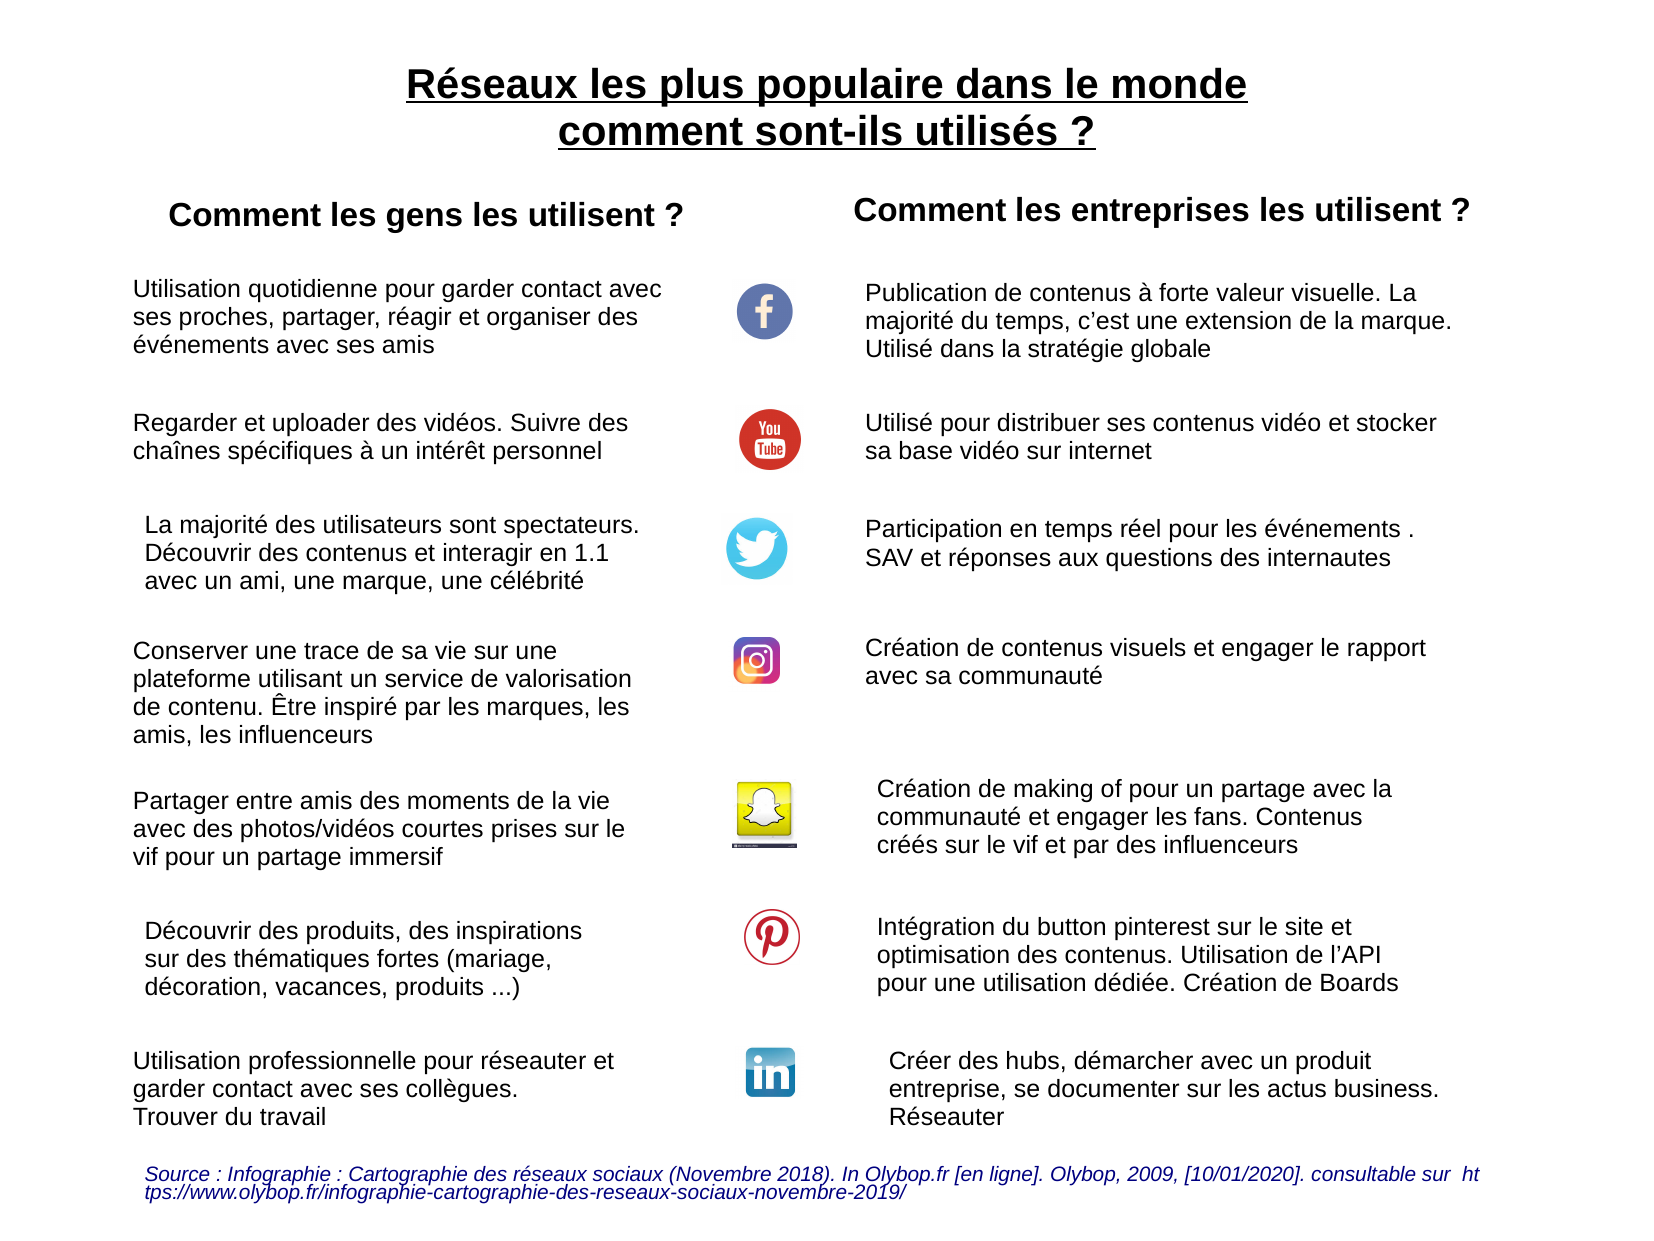

# Réseaux les plus populaire dans le monde comment sont-ils utilisés ?
Comment les entreprises les utilisent ?
Comment les gens les utilisent ?
Utilisation quotidienne pour garder contact avec ses proches, partager, réagir et organiser des événements avec ses amis
Publication de contenus à forte valeur visuelle. La majorité du temps, c’est une extension de la marque. Utilisé dans la stratégie globale
Regarder et uploader des vidéos. Suivre des chaînes spécifiques à un intérêt personnel
Utilisé pour distribuer ses contenus vidéo et stocker sa base vidéo sur internet
La majorité des utilisateurs sont spectateurs. Découvrir des contenus et interagir en 1.1 avec un ami, une marque, une célébrité
Participation en temps réel pour les événements .
SAV et réponses aux questions des internautes
Création de contenus visuels et engager le rapport avec sa communauté
Conserver une trace de sa vie sur une plateforme utilisant un service de valorisation de contenu. Être inspiré par les marques, les amis, les influenceurs
Création de making of pour un partage avec la communauté et engager les fans. Contenus créés sur le vif et par des influenceurs
Partager entre amis des moments de la vie avec des photos/vidéos courtes prises sur le vif pour un partage immersif
Intégration du button pinterest sur le site et optimisation des contenus. Utilisation de l’API pour une utilisation dédiée. Création de Boards
Découvrir des produits, des inspirations sur des thématiques fortes (mariage, décoration, vacances, produits ...)
Utilisation professionnelle pour réseauter et garder contact avec ses collègues.
Trouver du travail
Créer des hubs, démarcher avec un produit entreprise, se documenter sur les actus business. Réseauter
Source : Infographie : Cartographie des réseaux sociaux (Novembre 2018). In Olybop.fr [en ligne]. Olybop, 2009, [10/01/2020]. consultable sur https://www.olybop.fr/infographie-cartographie-des-reseaux-sociaux-novembre-2019/